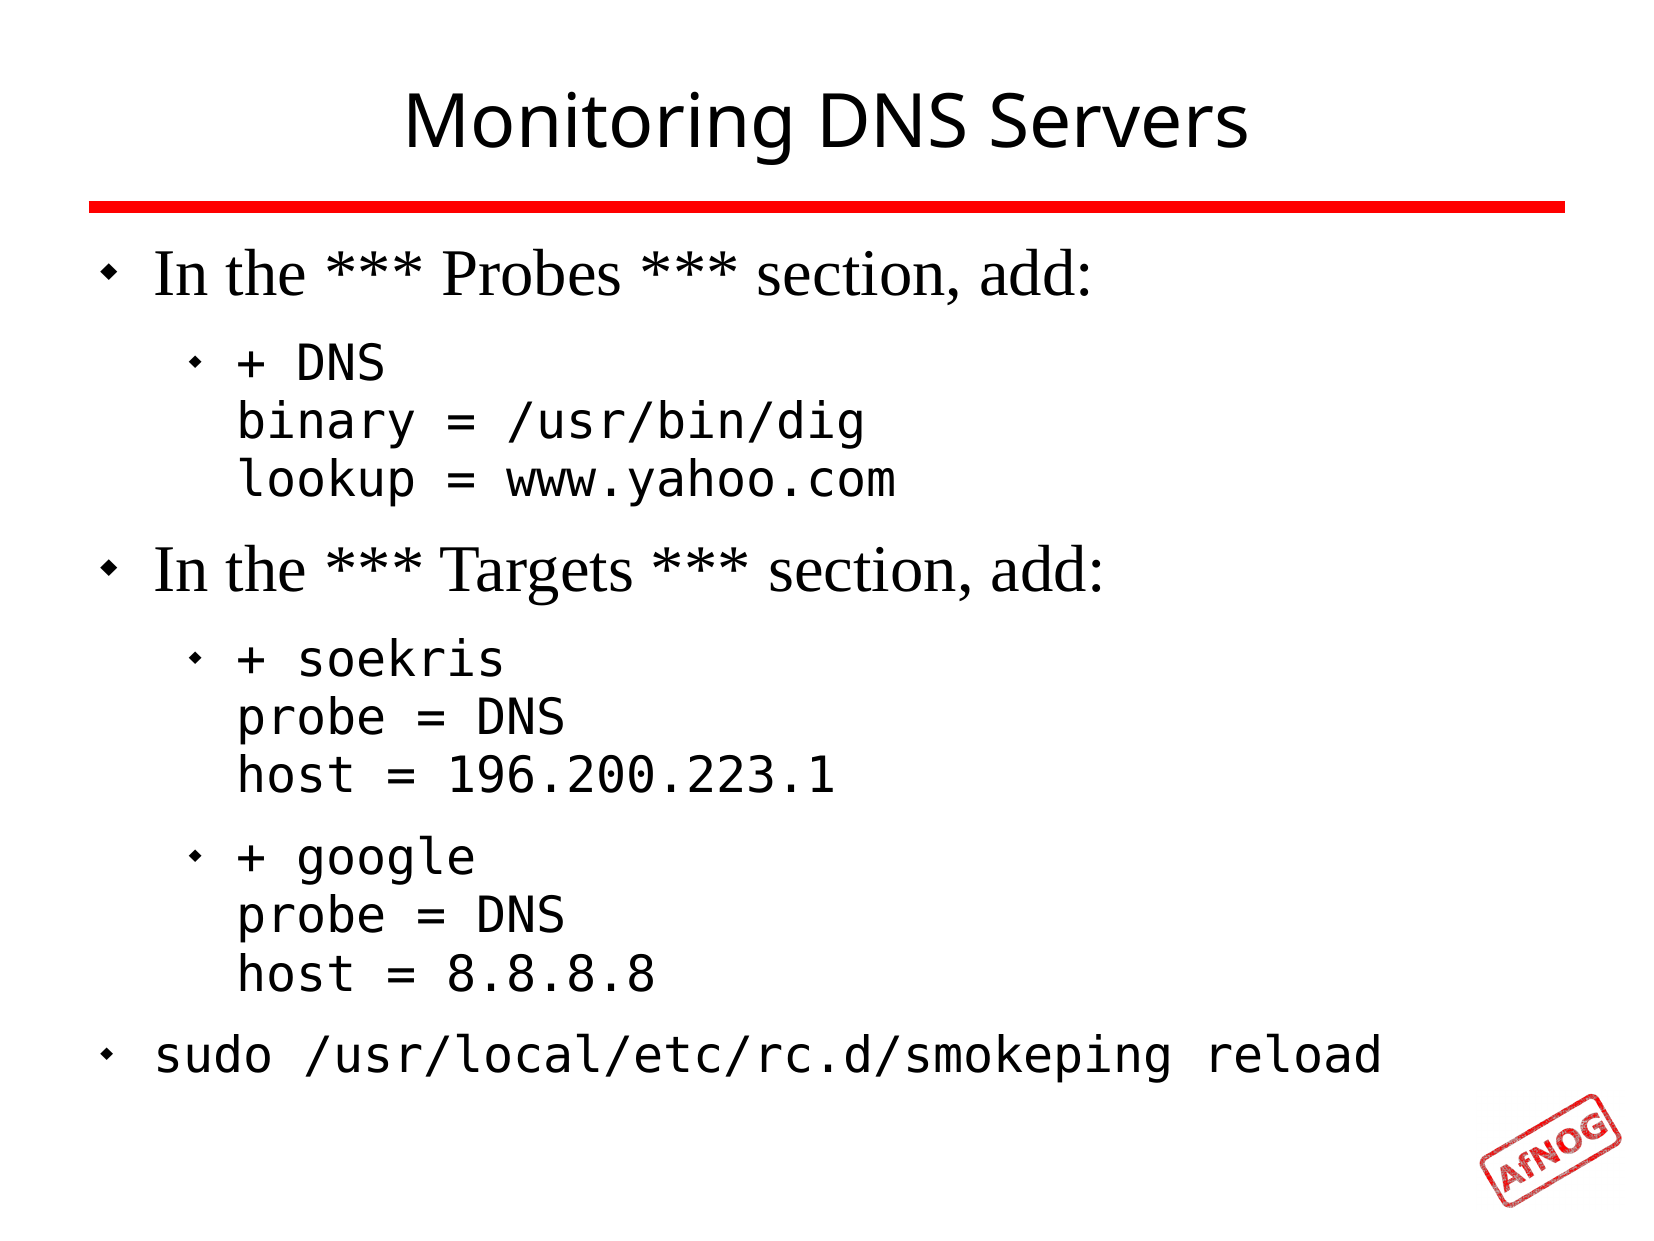

# Monitoring DNS Servers
In the *** Probes *** section, add:
+ DNS
binary = /usr/bin/dig
lookup = www.yahoo.com
In the *** Targets *** section, add:
+ soekris
probe = DNS
host = 196.200.223.1
+ google
probe = DNS
host = 8.8.8.8
sudo /usr/local/etc/rc.d/smokeping reload